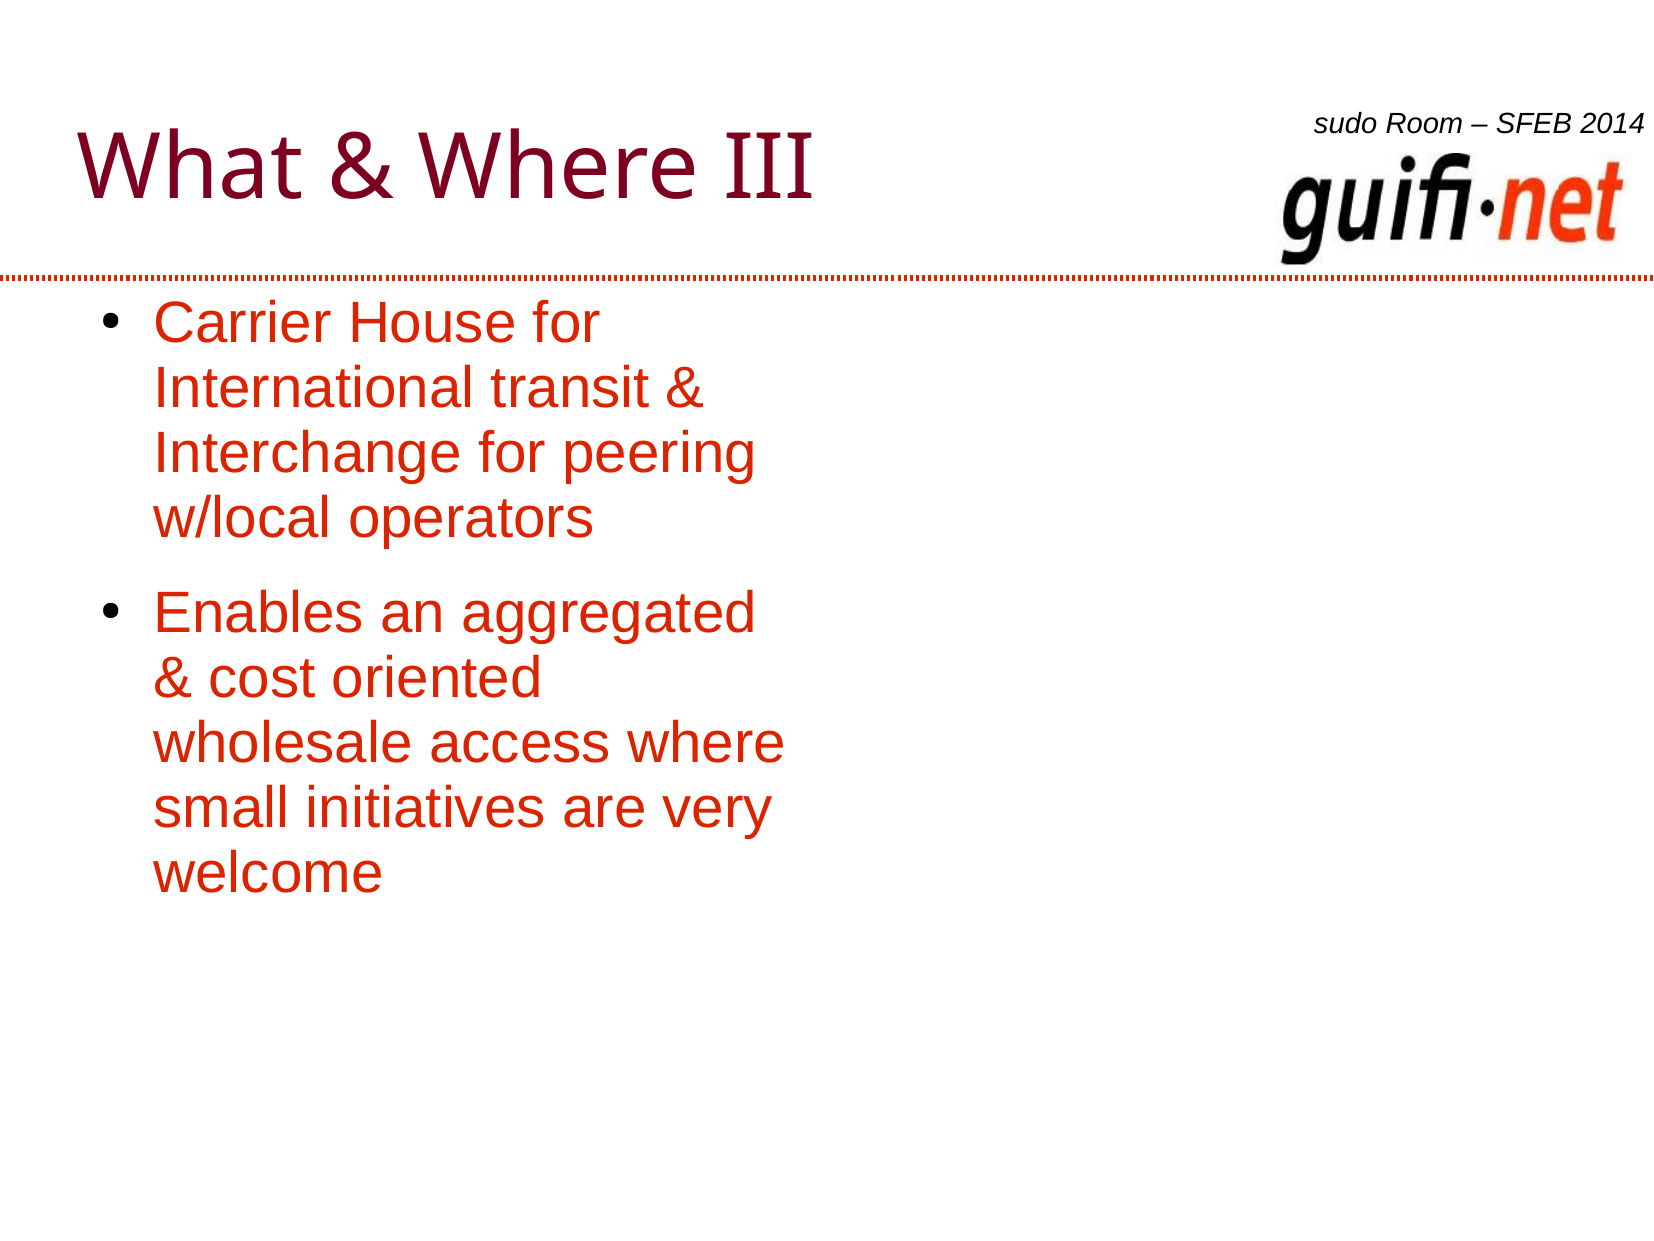

# What & Where III
sudo Room – SFEB 2014
Carrier House for International transit & Interchange for peering w/local operators
Enables an aggregated & cost oriented wholesale access where small initiatives are very welcome